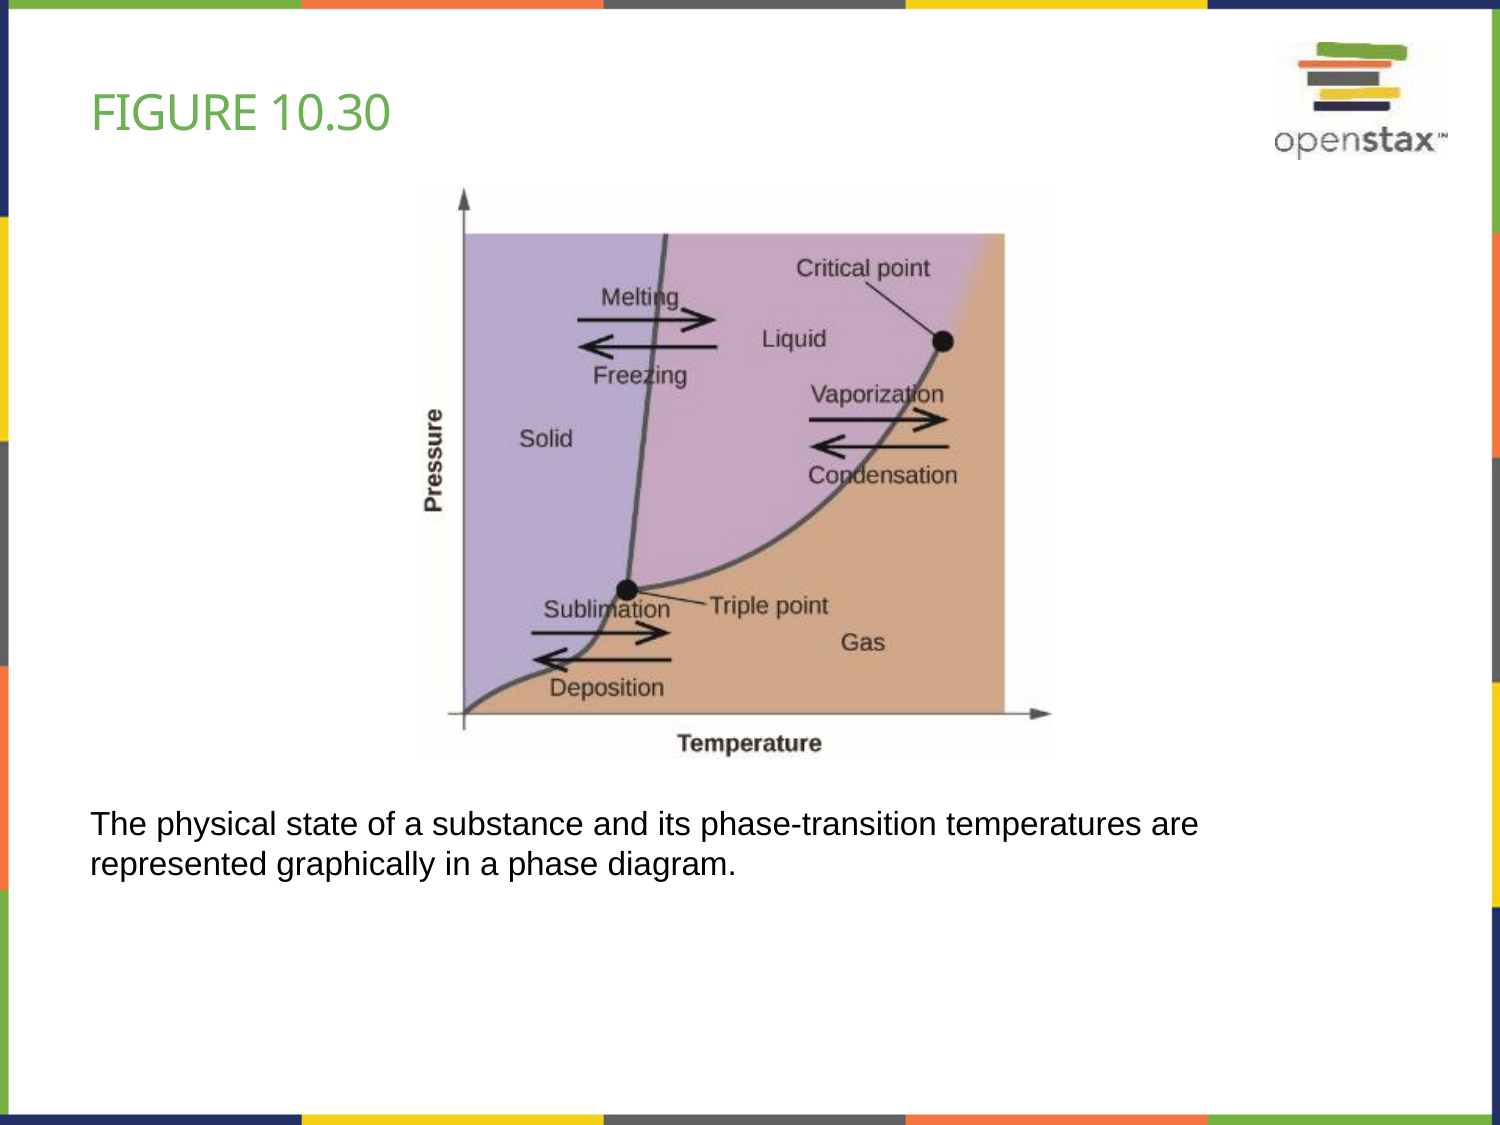

# Figure 10.30
The physical state of a substance and its phase-transition temperatures are represented graphically in a phase diagram.